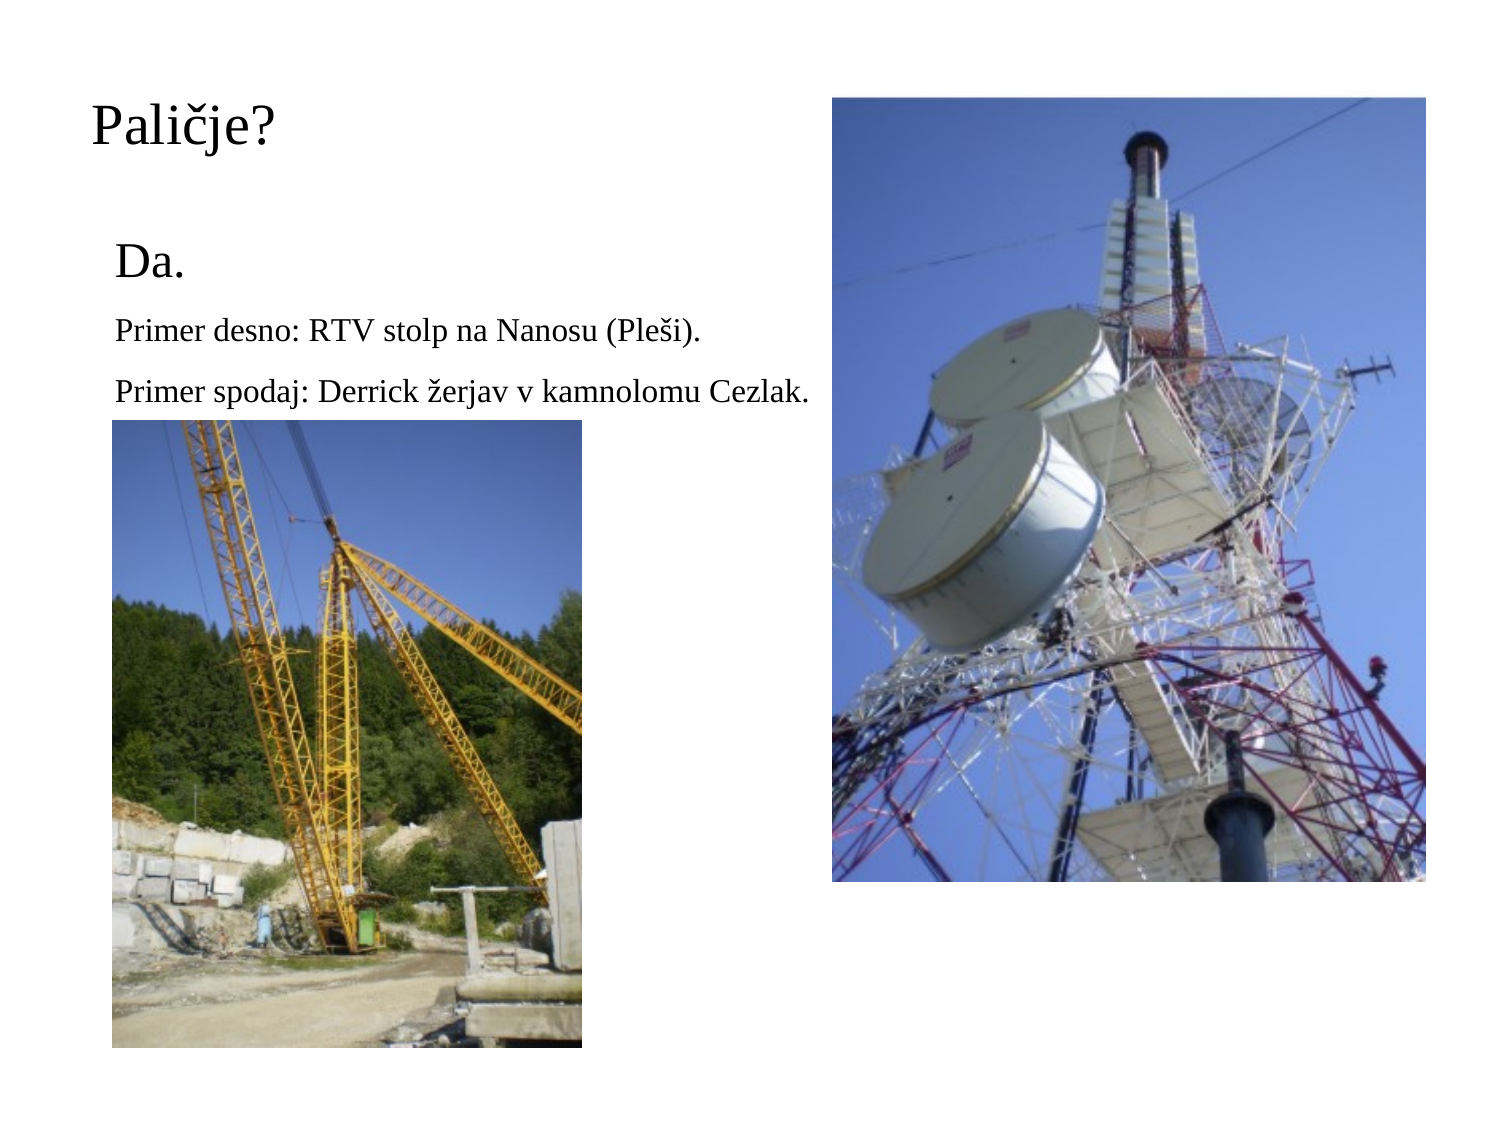

Paličje?
Da.
Primer desno: RTV stolp na Nanosu (Pleši).
Primer spodaj: Derrick žerjav v kamnolomu Cezlak.